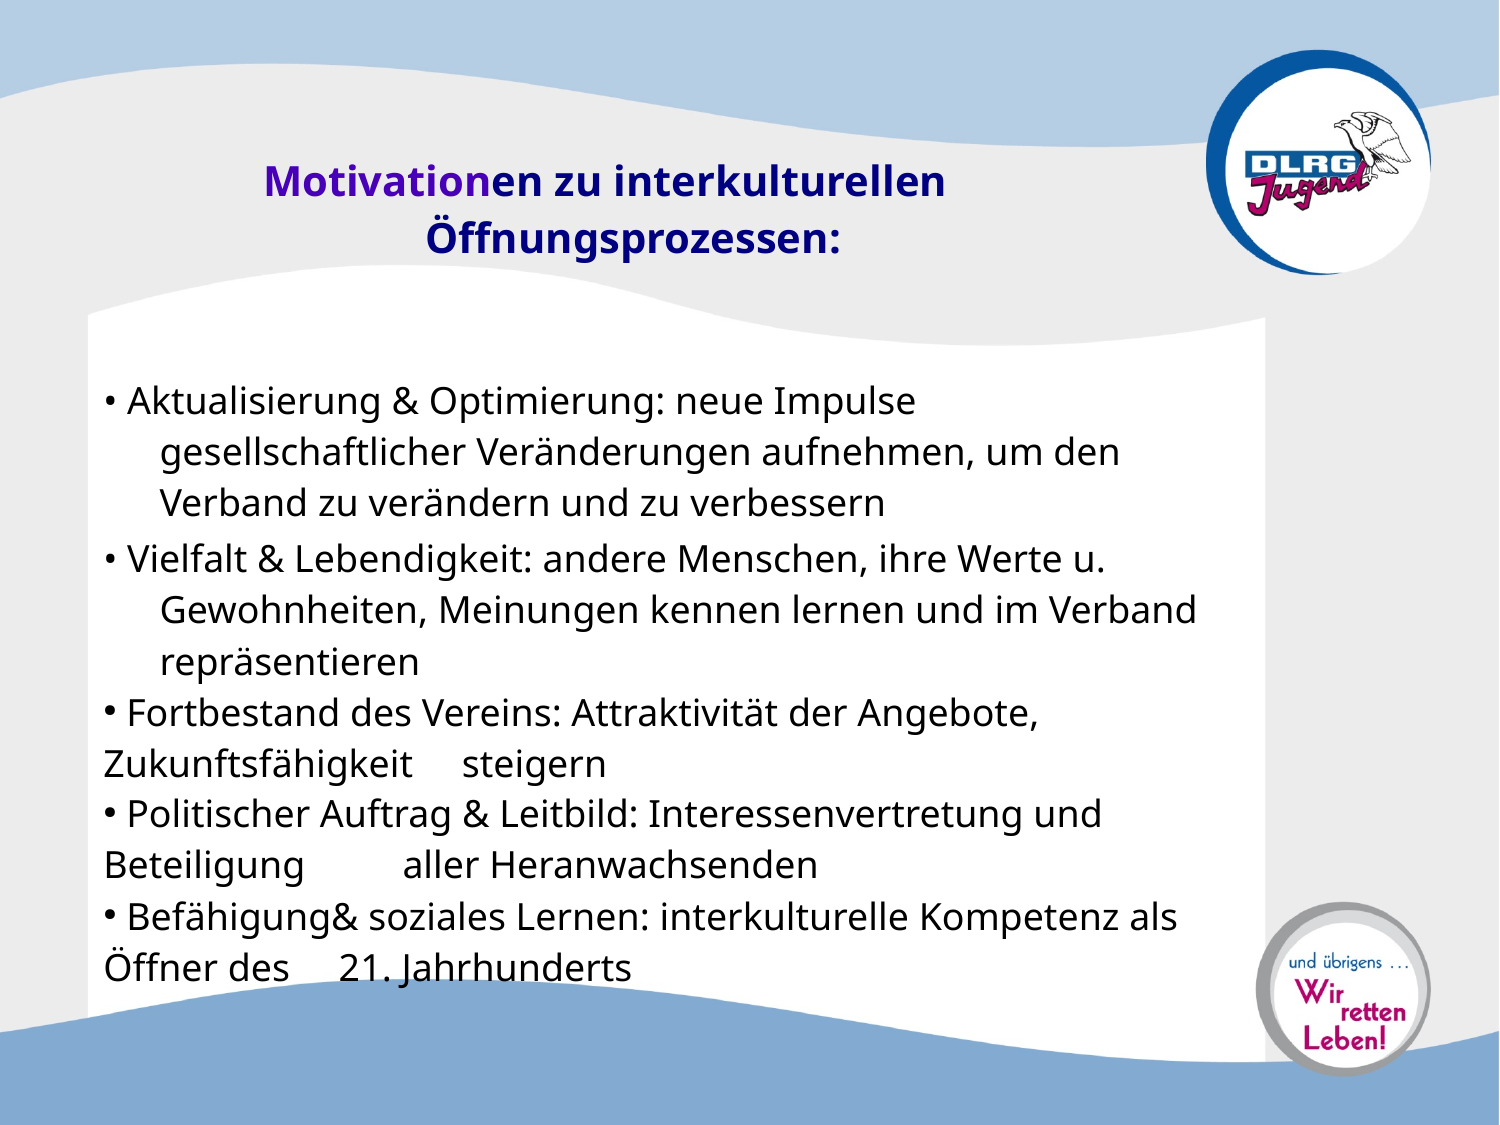

# Motivationen zu interkulturellen Öffnungsprozessen:
• Aktualisierung & Optimierung: neue Impulse gesellschaftlicher Veränderungen aufnehmen, um den Verband zu verändern und zu verbessern
• Vielfalt & Lebendigkeit: andere Menschen, ihre Werte u. Gewohnheiten, Meinungen kennen lernen und im Verband repräsentieren
 Fortbestand des Vereins: Attraktivität der Angebote, Zukunftsfähigkeit steigern
 Politischer Auftrag & Leitbild: Interessenvertretung und Beteiligung aller Heranwachsenden
 Befähigung& soziales Lernen: interkulturelle Kompetenz als Öffner des 21. Jahrhunderts